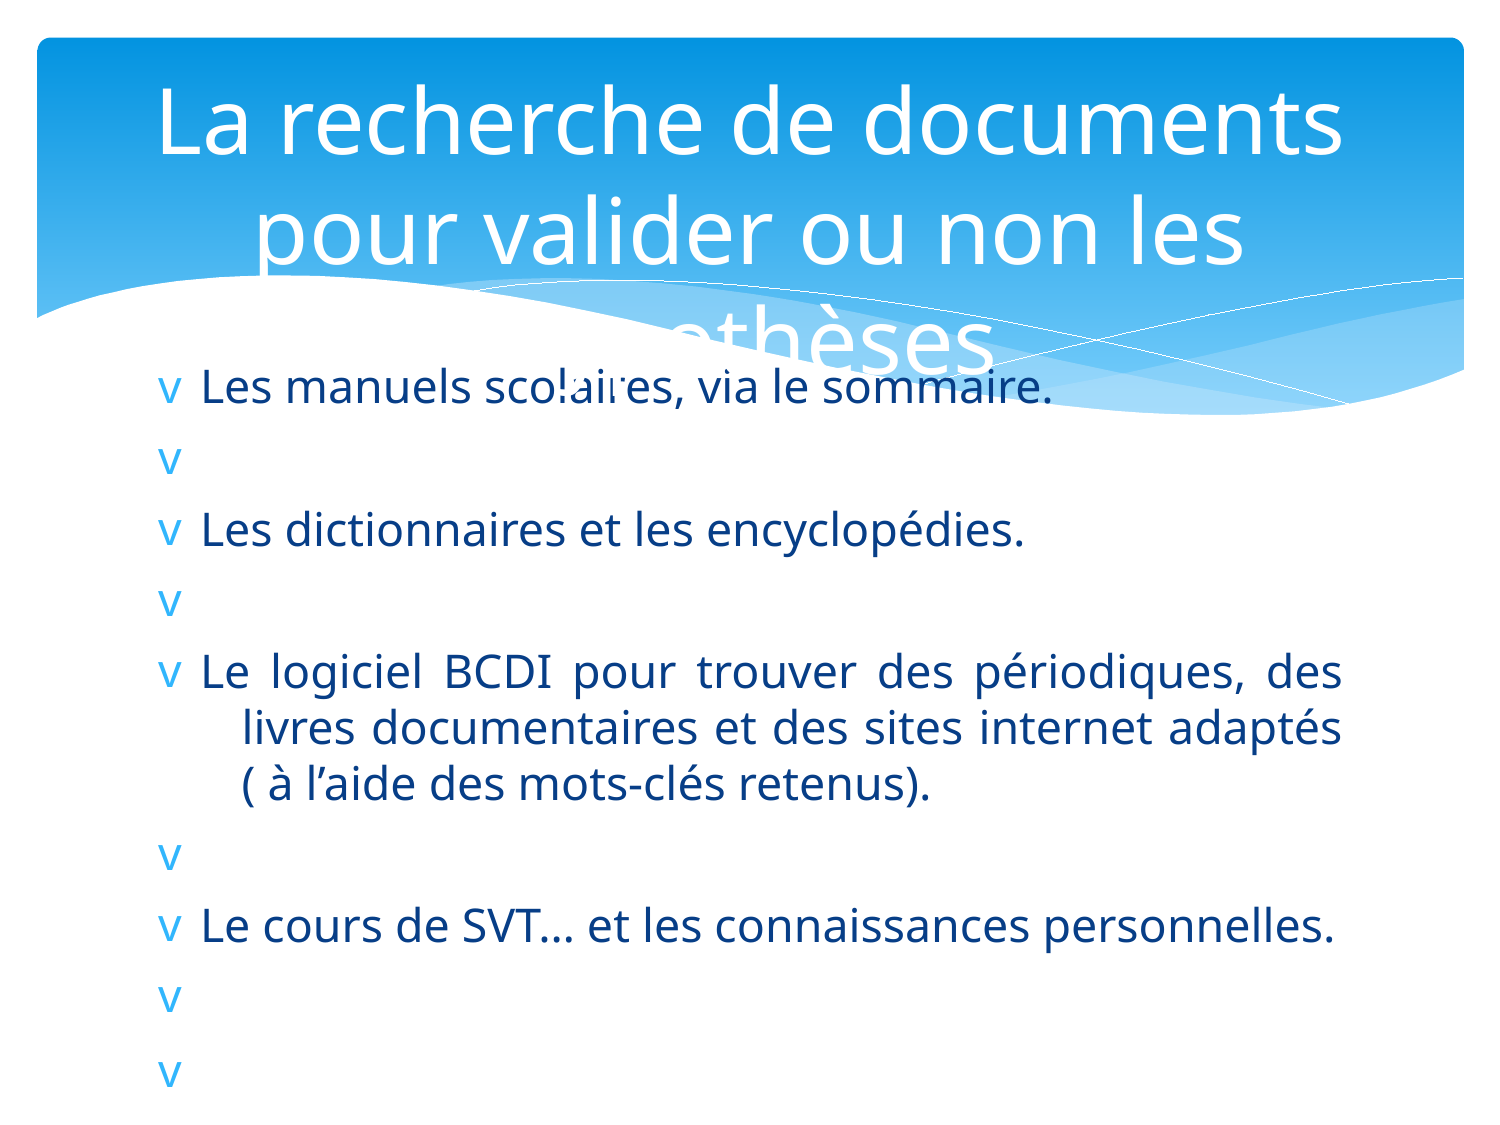

La recherche de documents pour valider ou non les hypothèses
# Les manuels scolaires, via le sommaire.
Les dictionnaires et les encyclopédies.
Le logiciel BCDI pour trouver des périodiques, des livres documentaires et des sites internet adaptés ( à l’aide des mots-clés retenus).
Le cours de SVT… et les connaissances personnelles.